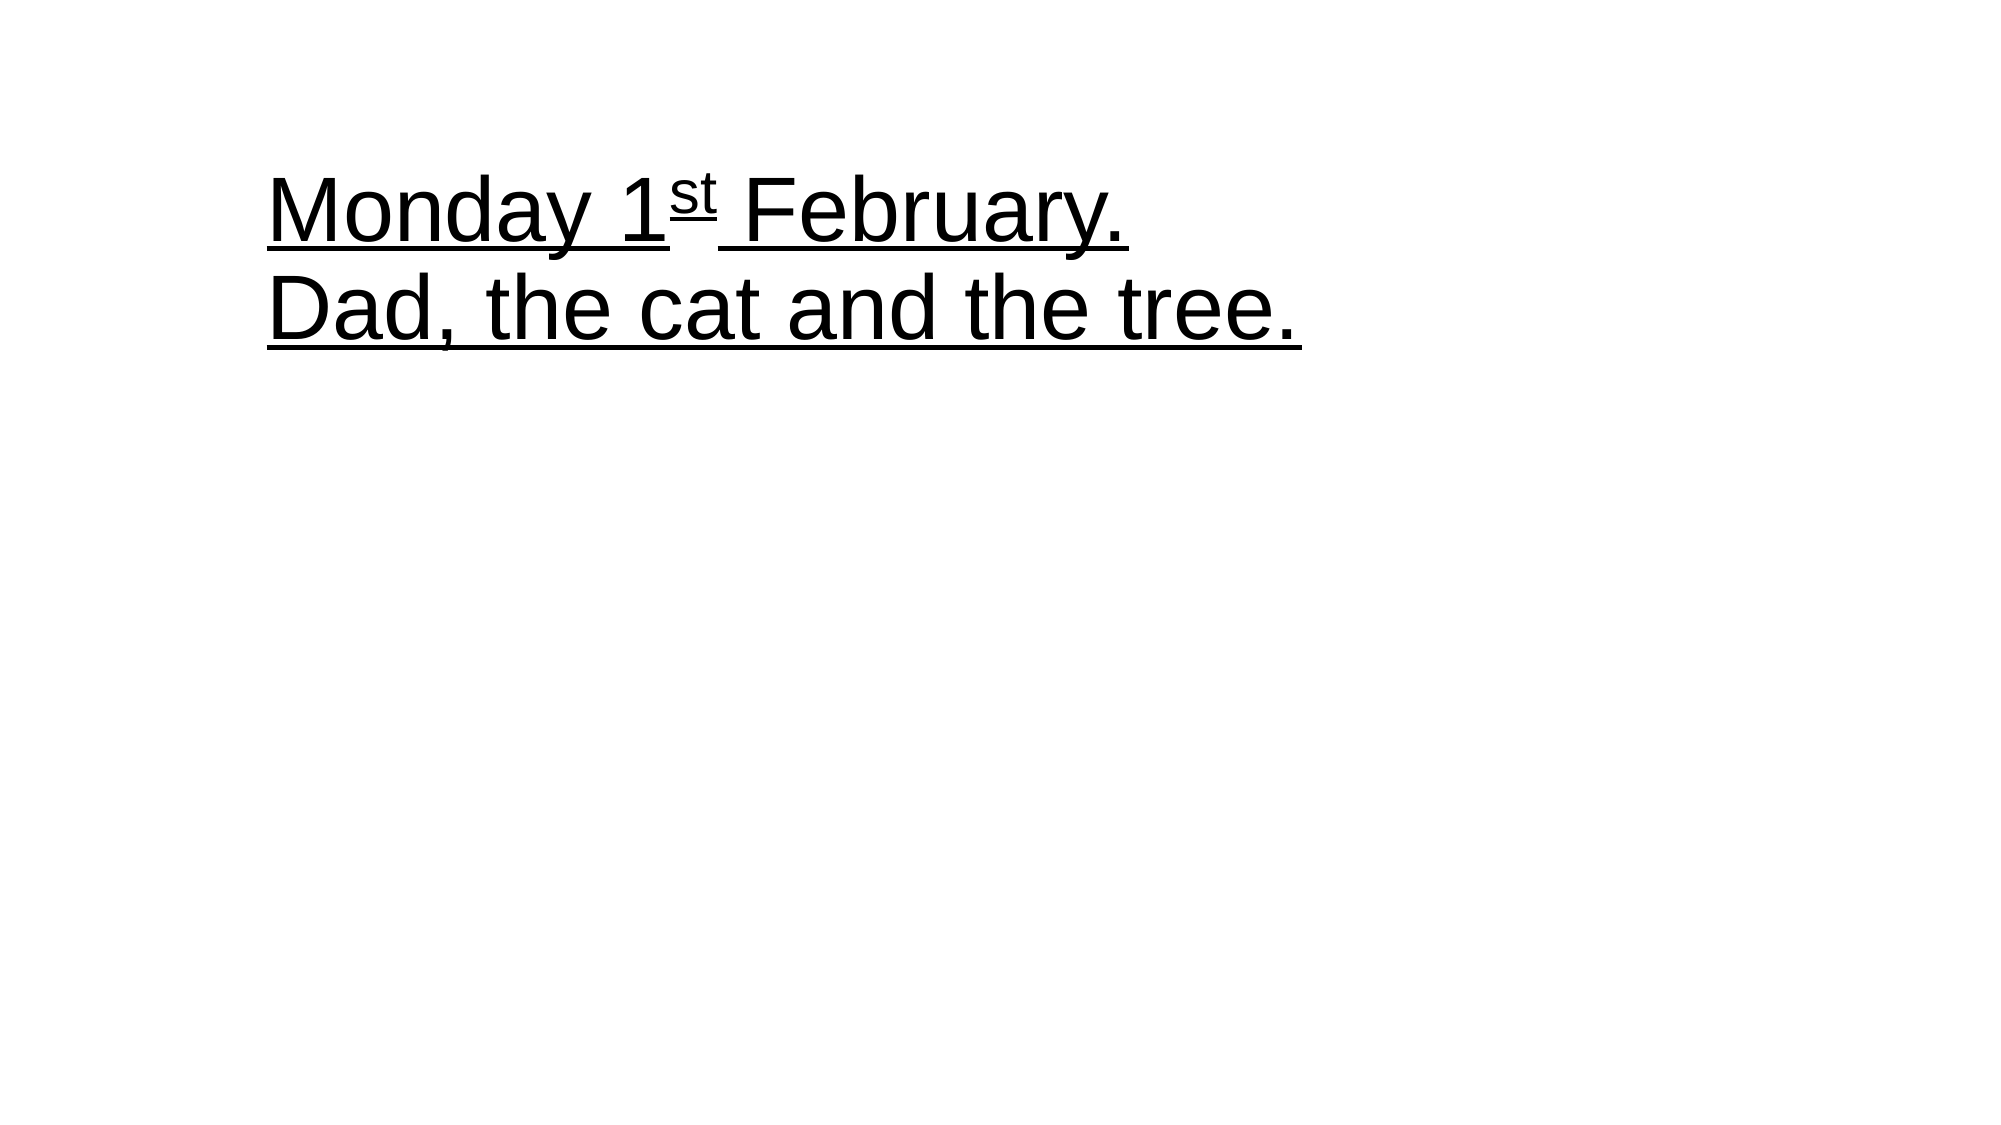

# Monday 1st February. Dad, the cat and the tree.